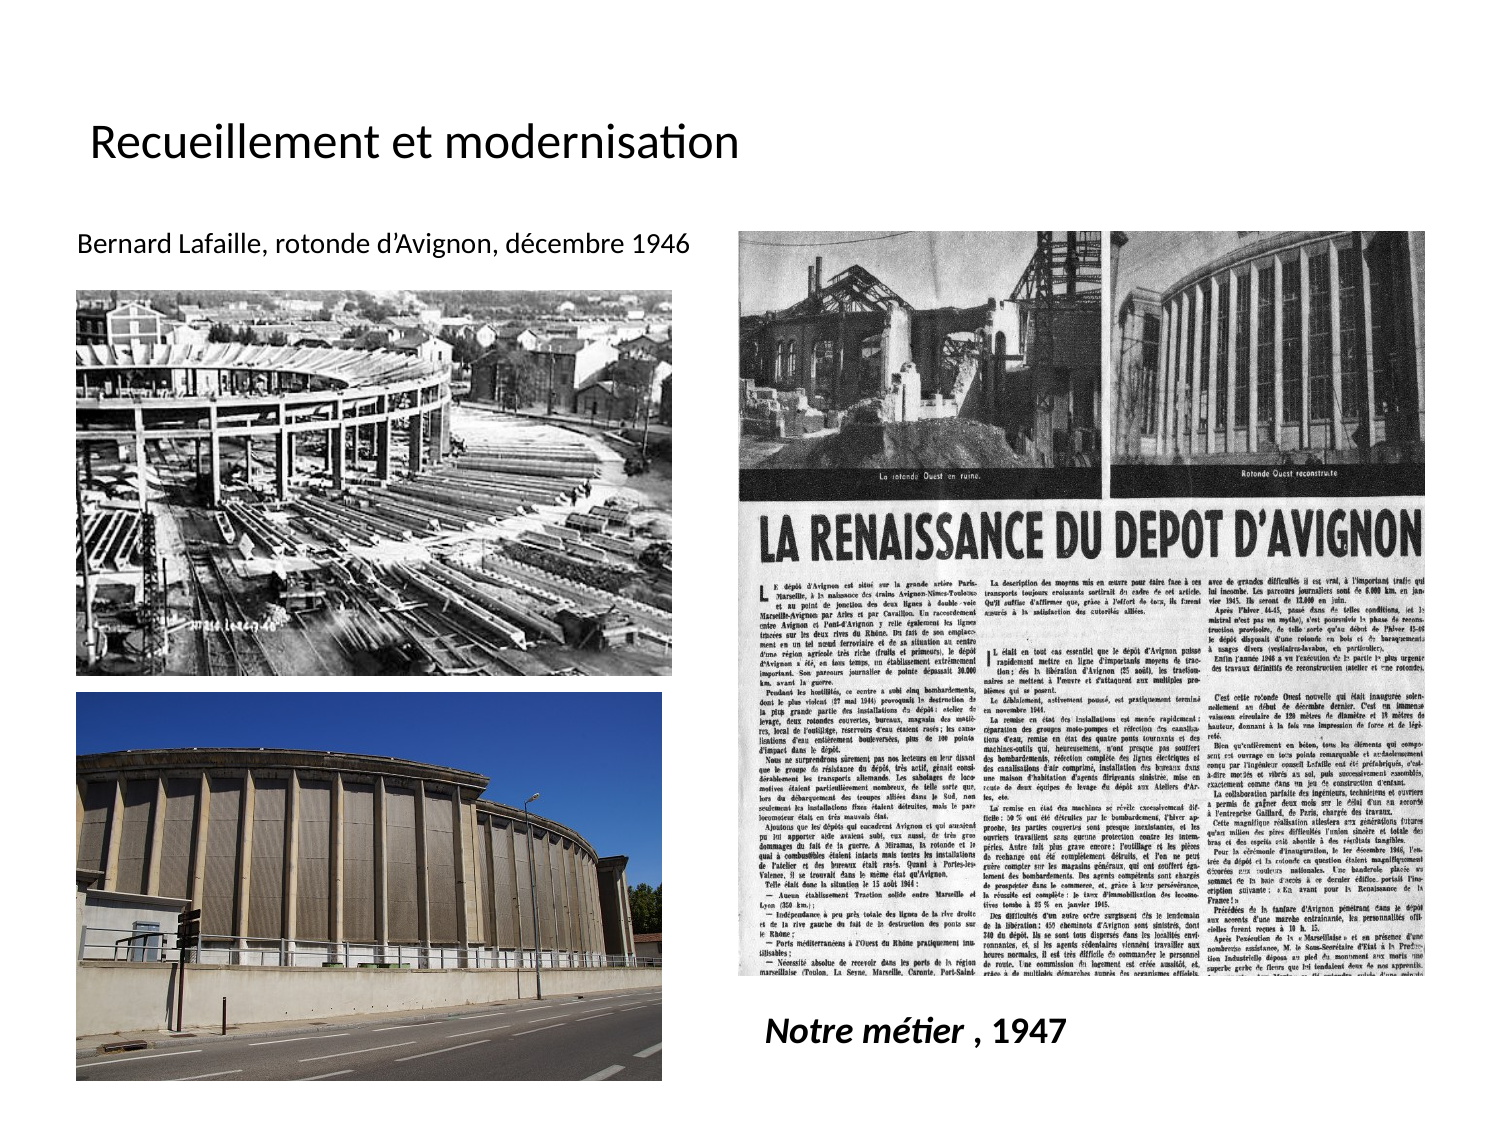

Recueillement et modernisation
Bernard Lafaille, rotonde d’Avignon, décembre 1946
Notre métier , 1947